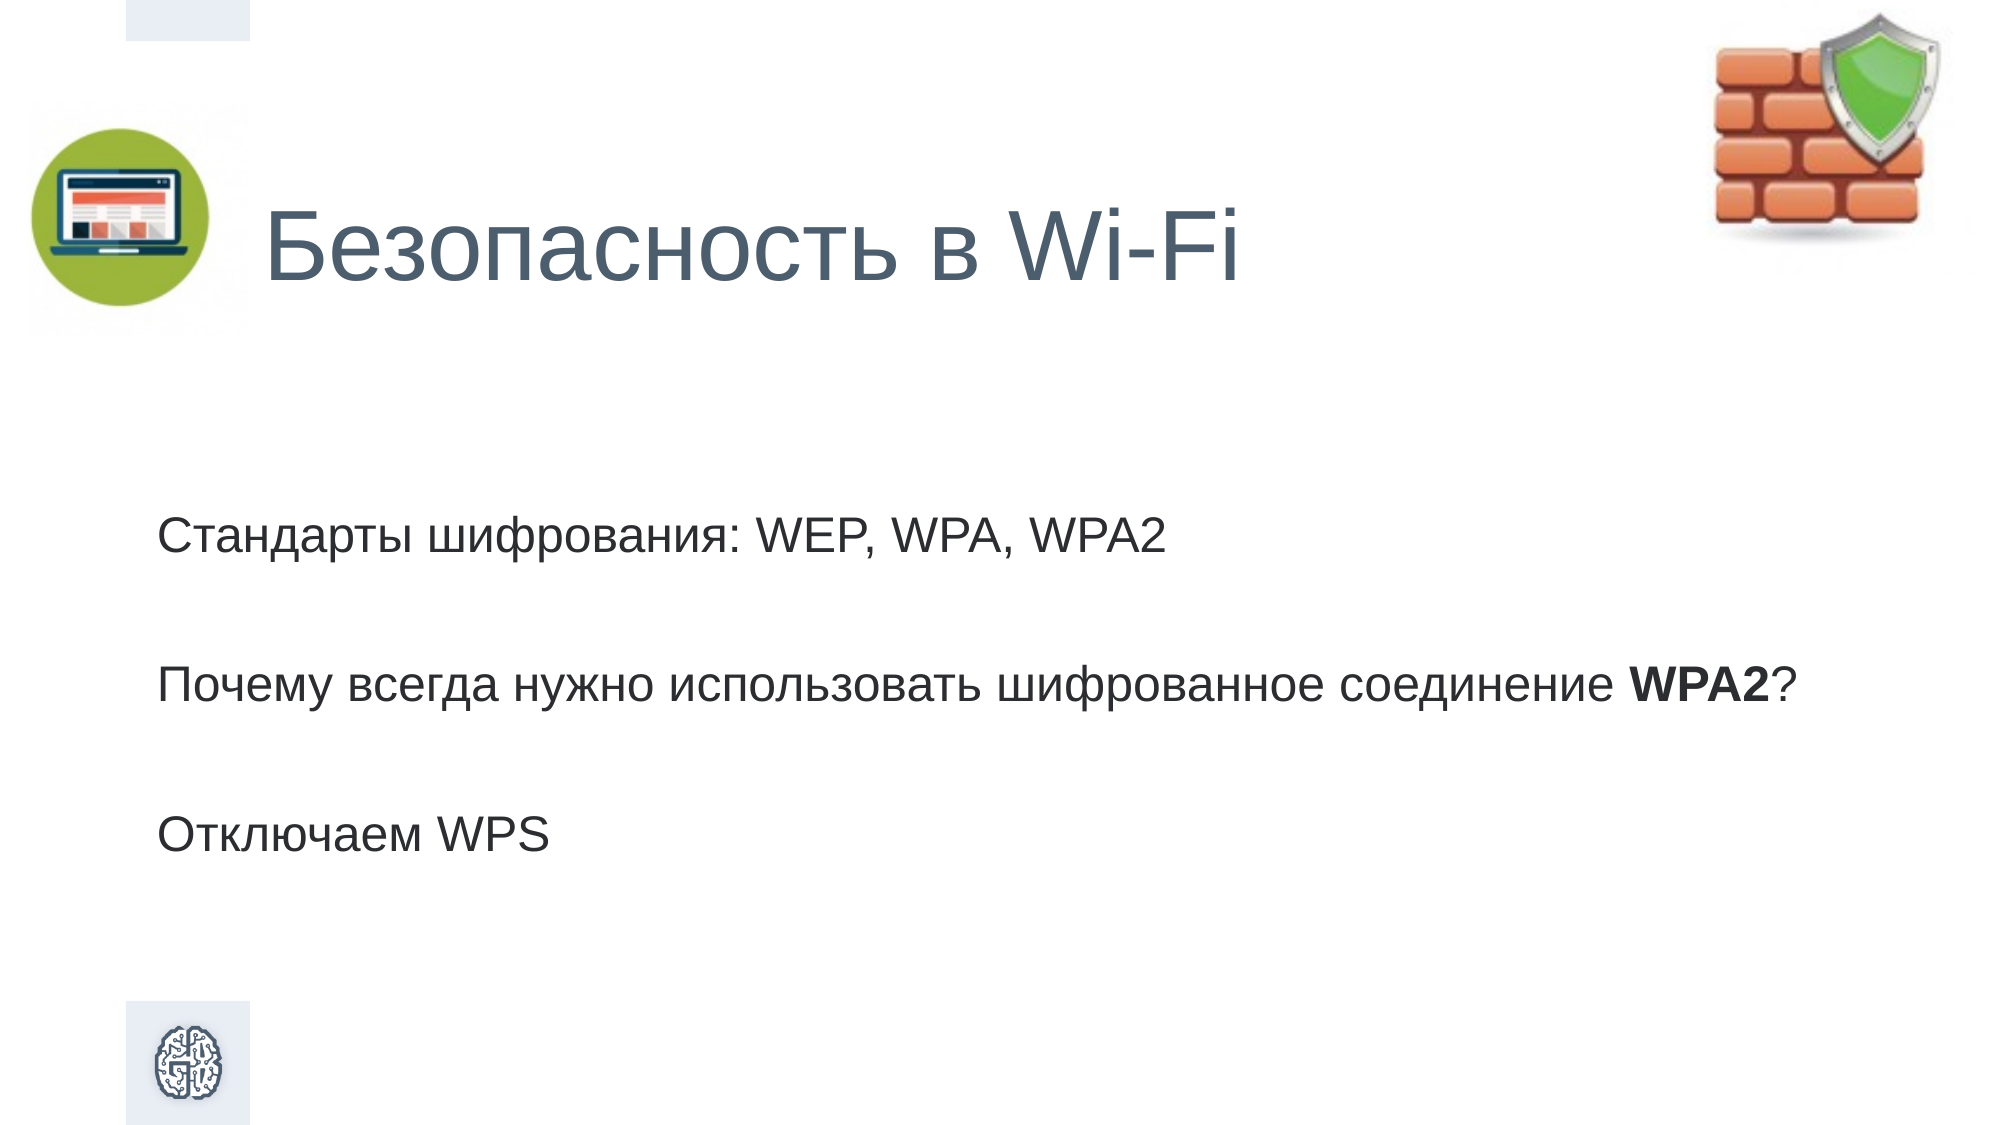

# Безопасность в Wi-Fi
Стандарты шифрования: WEP, WPA, WPA2
Почему всегда нужно использовать шифрованное соединение WPA2?
Отключаем WPS